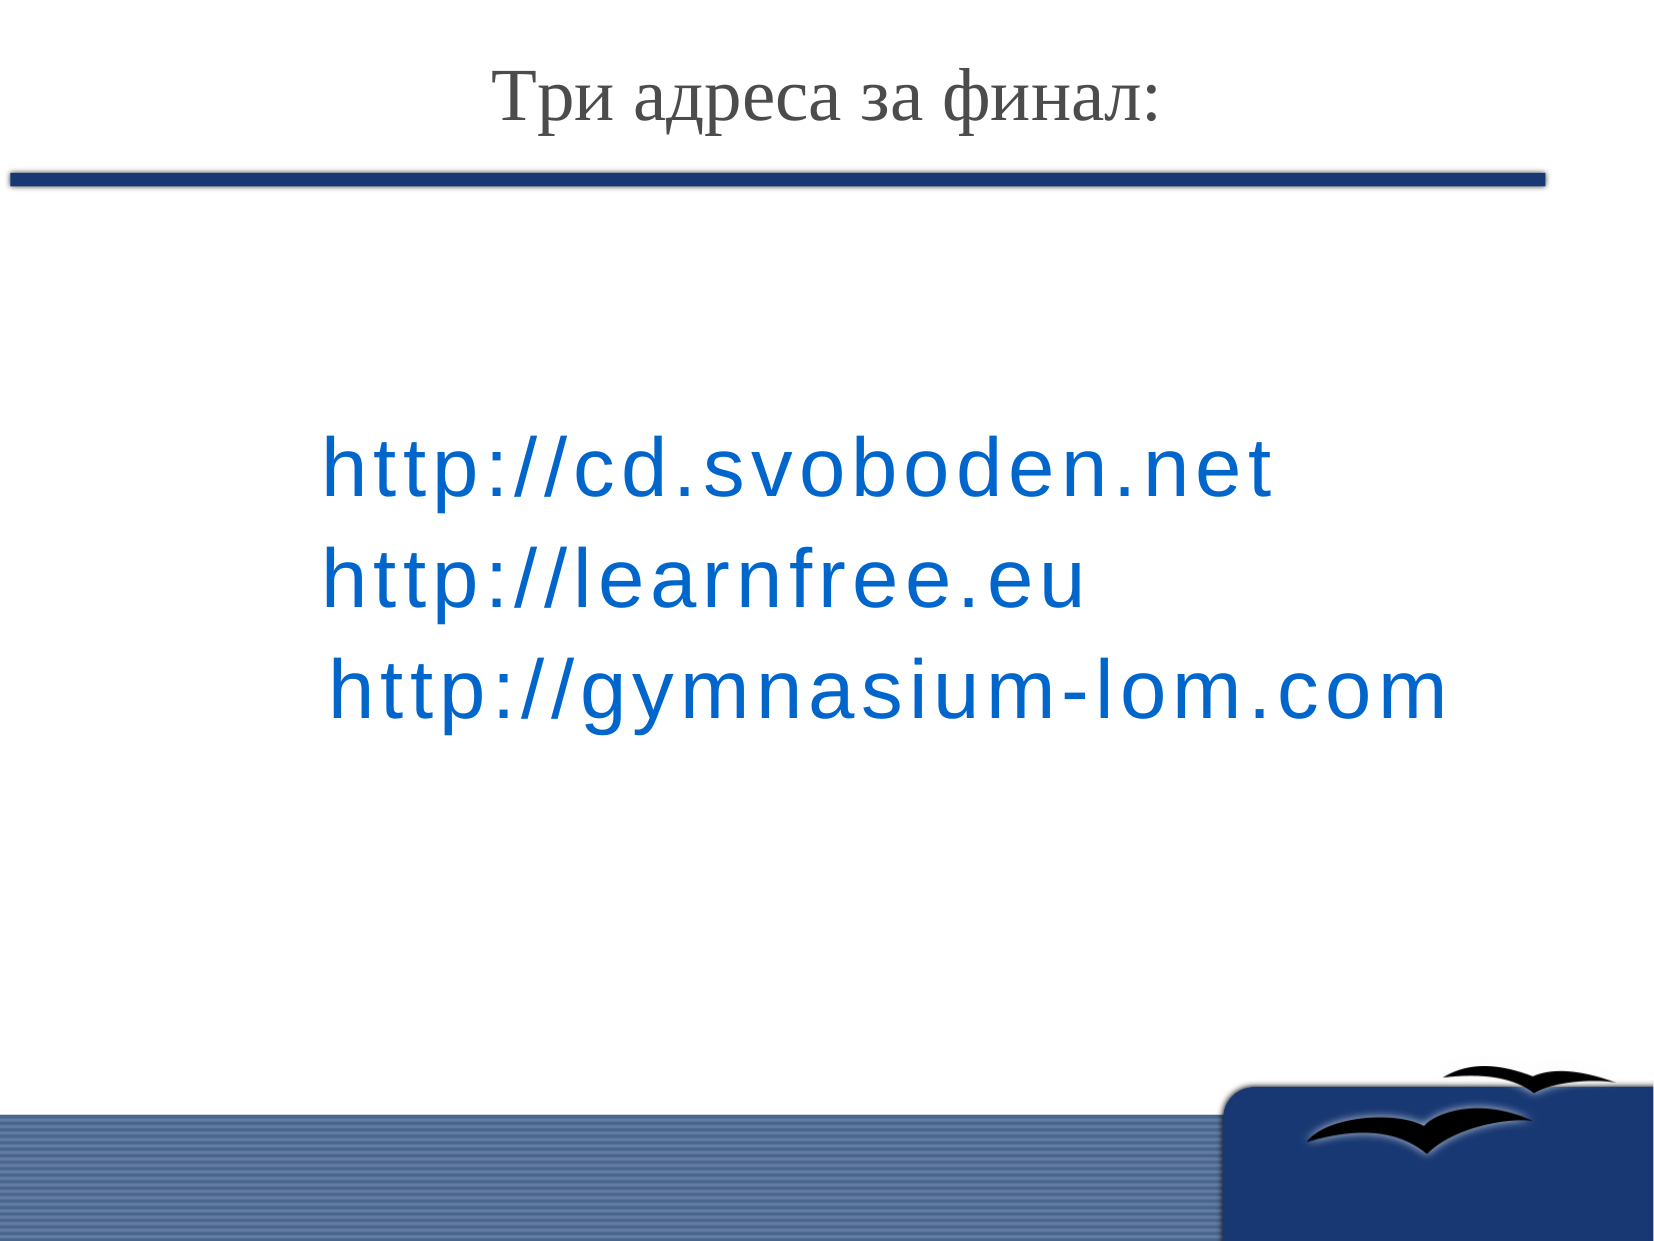

# Три адреса за финал:
http://cd.svoboden.net
http://learnfree.eu
http://gymnasium-lom.com